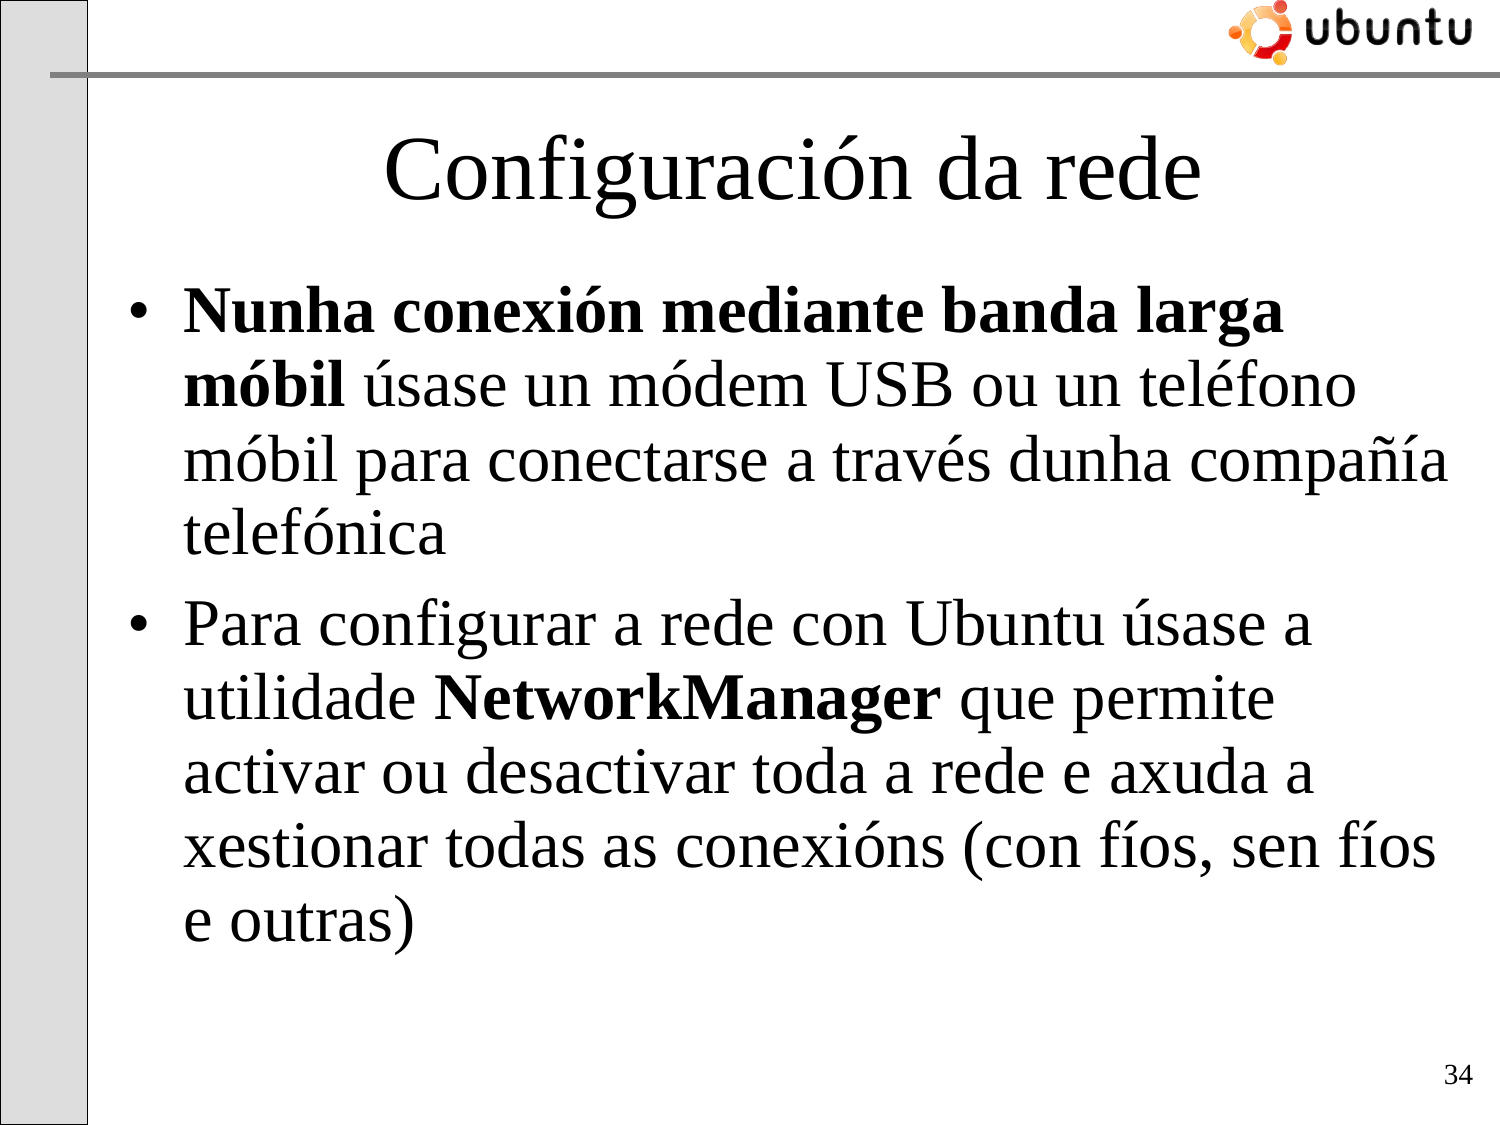

# Configuración da rede
Nunha conexión mediante banda larga móbil úsase un módem USB ou un teléfono móbil para conectarse a través dunha compañía telefónica
Para configurar a rede con Ubuntu úsase a utilidade NetworkManager que permite activar ou desactivar toda a rede e axuda a xestionar todas as conexións (con fíos, sen fíos e outras)
34